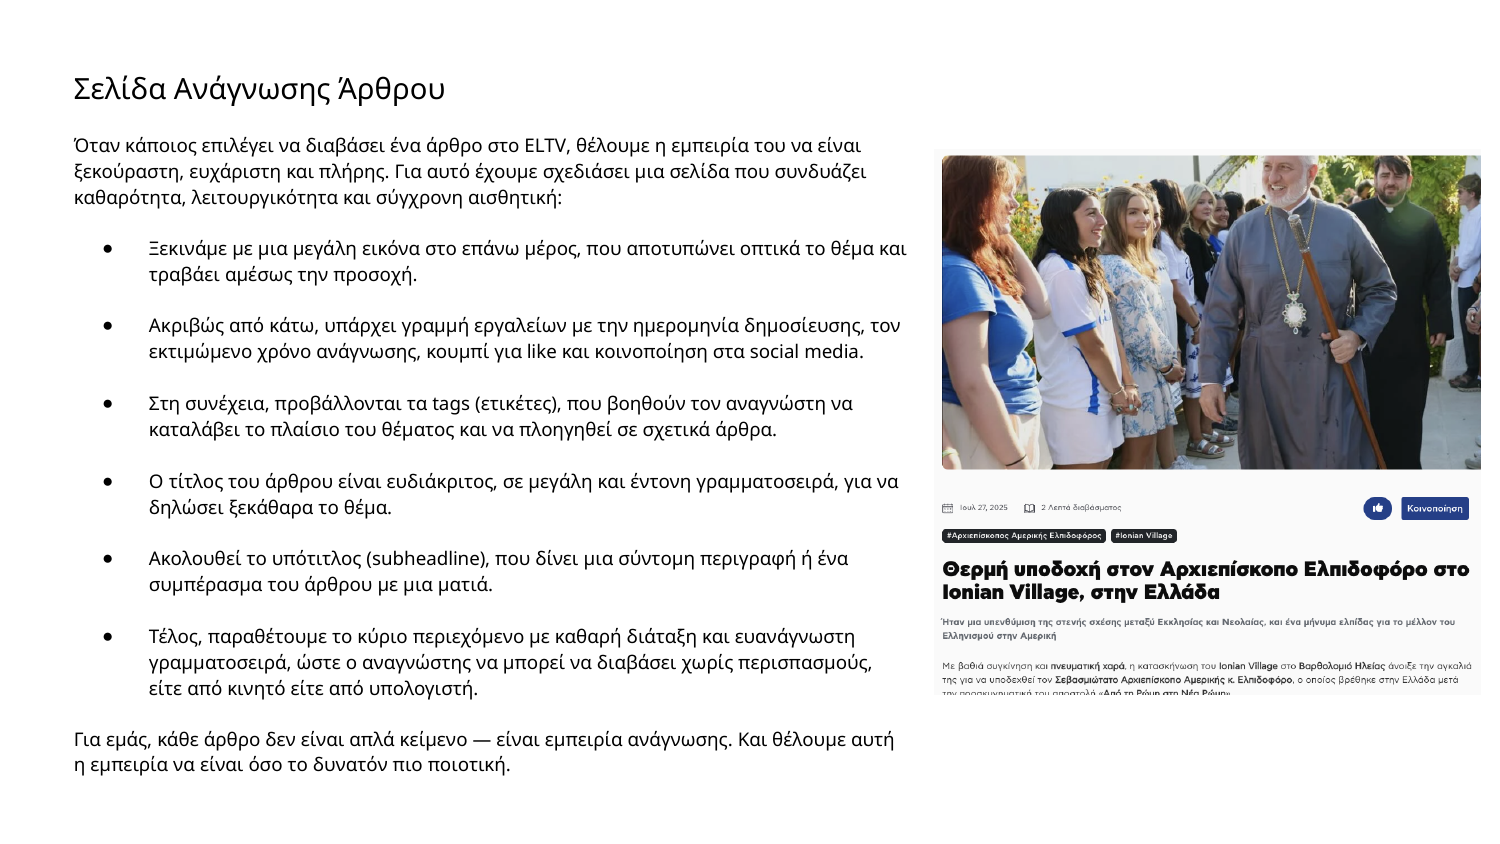

Σελίδα Ανάγνωσης Άρθρου
Όταν κάποιος επιλέγει να διαβάσει ένα άρθρο στο ELTV, θέλουμε η εμπειρία του να είναι ξεκούραστη, ευχάριστη και πλήρης. Για αυτό έχουμε σχεδιάσει μια σελίδα που συνδυάζει καθαρότητα, λειτουργικότητα και σύγχρονη αισθητική:
Ξεκινάμε με μια μεγάλη εικόνα στο επάνω μέρος, που αποτυπώνει οπτικά το θέμα και τραβάει αμέσως την προσοχή.
Ακριβώς από κάτω, υπάρχει γραμμή εργαλείων με την ημερομηνία δημοσίευσης, τον εκτιμώμενο χρόνο ανάγνωσης, κουμπί για like και κοινοποίηση στα social media.
Στη συνέχεια, προβάλλονται τα tags (ετικέτες), που βοηθούν τον αναγνώστη να καταλάβει το πλαίσιο του θέματος και να πλοηγηθεί σε σχετικά άρθρα.
Ο τίτλος του άρθρου είναι ευδιάκριτος, σε μεγάλη και έντονη γραμματοσειρά, για να δηλώσει ξεκάθαρα το θέμα.
Ακολουθεί το υπότιτλος (subheadline), που δίνει μια σύντομη περιγραφή ή ένα συμπέρασμα του άρθρου με μια ματιά.
Τέλος, παραθέτουμε το κύριο περιεχόμενο με καθαρή διάταξη και ευανάγνωστη γραμματοσειρά, ώστε ο αναγνώστης να μπορεί να διαβάσει χωρίς περισπασμούς, είτε από κινητό είτε από υπολογιστή.
Για εμάς, κάθε άρθρο δεν είναι απλά κείμενο — είναι εμπειρία ανάγνωσης. Και θέλουμε αυτή η εμπειρία να είναι όσο το δυνατόν πιο ποιοτική.